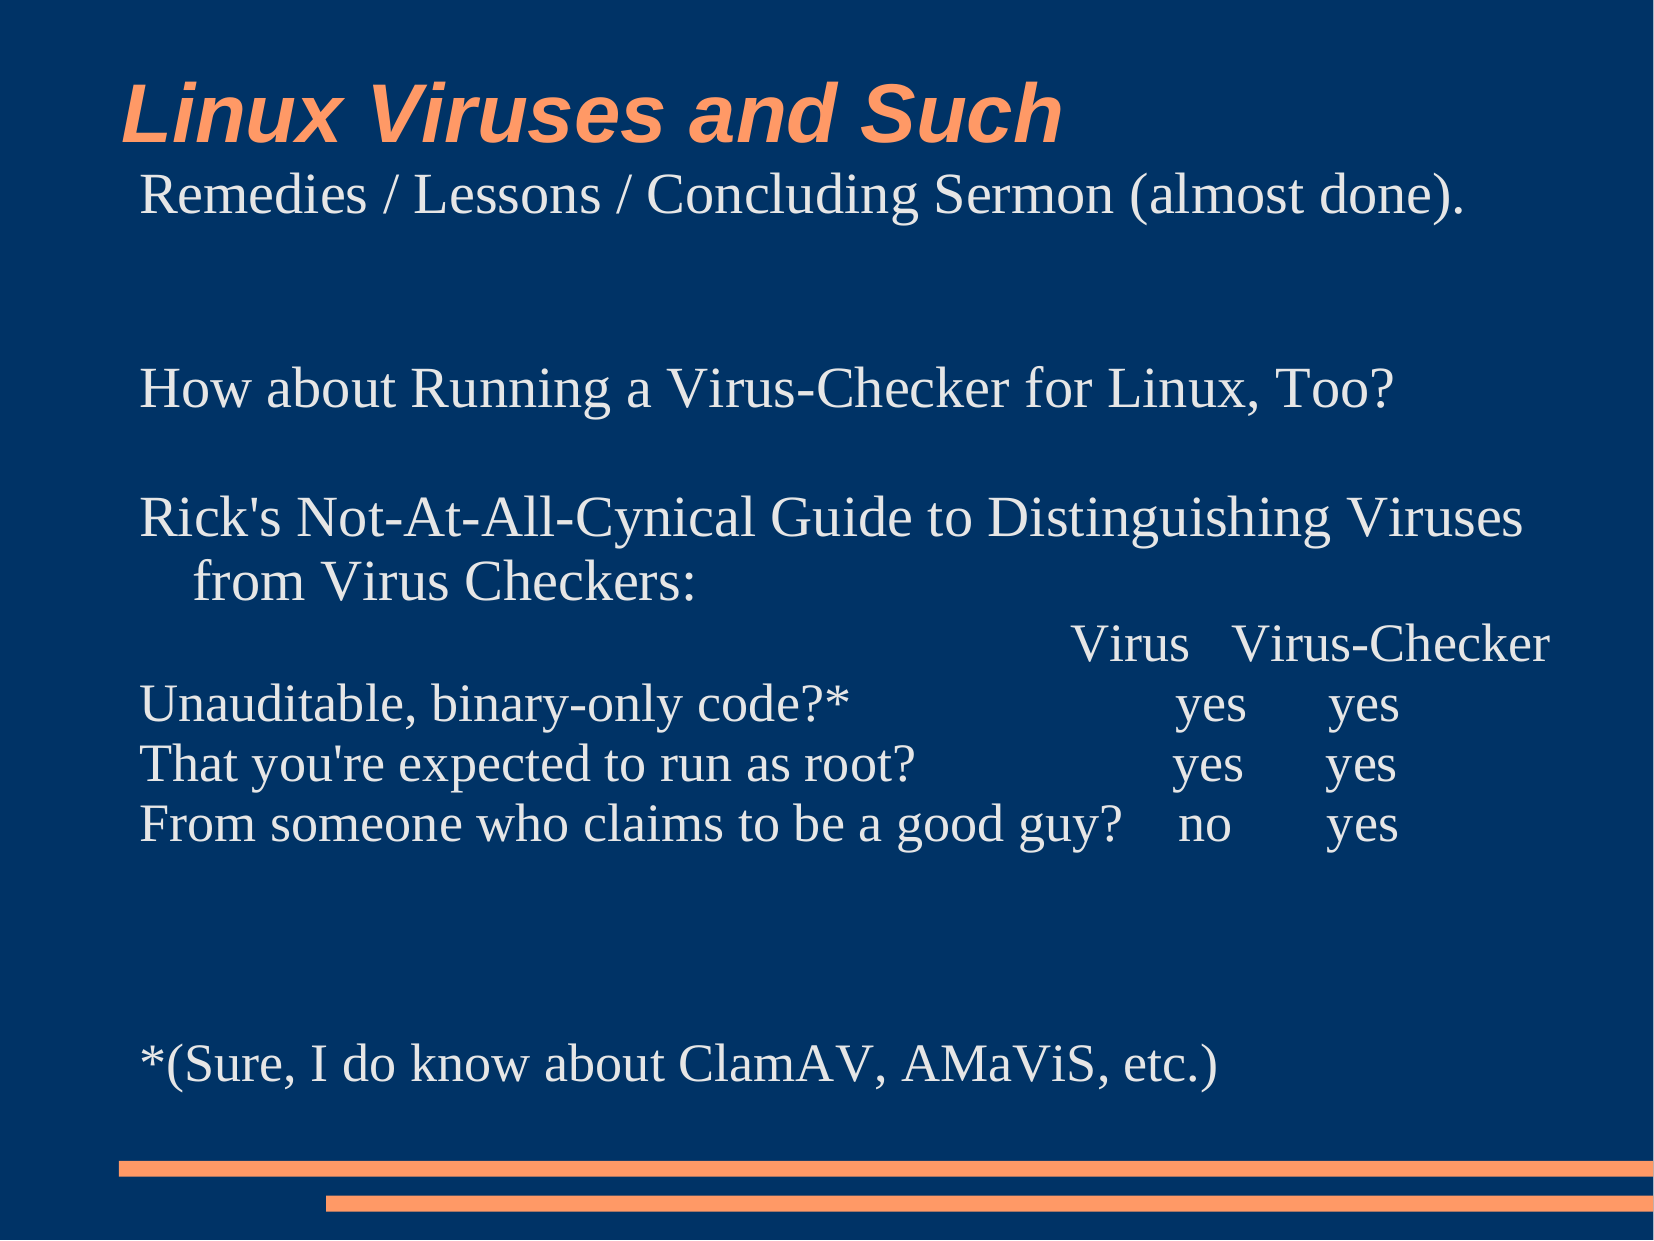

# Linux Viruses and Such
Remedies / Lessons / Concluding Sermon (almost done).
How about Running a Virus-Checker for Linux, Too?
Rick's Not-At-All-Cynical Guide to Distinguishing Viruses from Virus Checkers:
 Virus Virus-Checker
Unauditable, binary-only code?* yes yes
That you're expected to run as root? yes yes
From someone who claims to be a good guy? no yes
*(Sure, I do know about ClamAV, AMaViS, etc.)